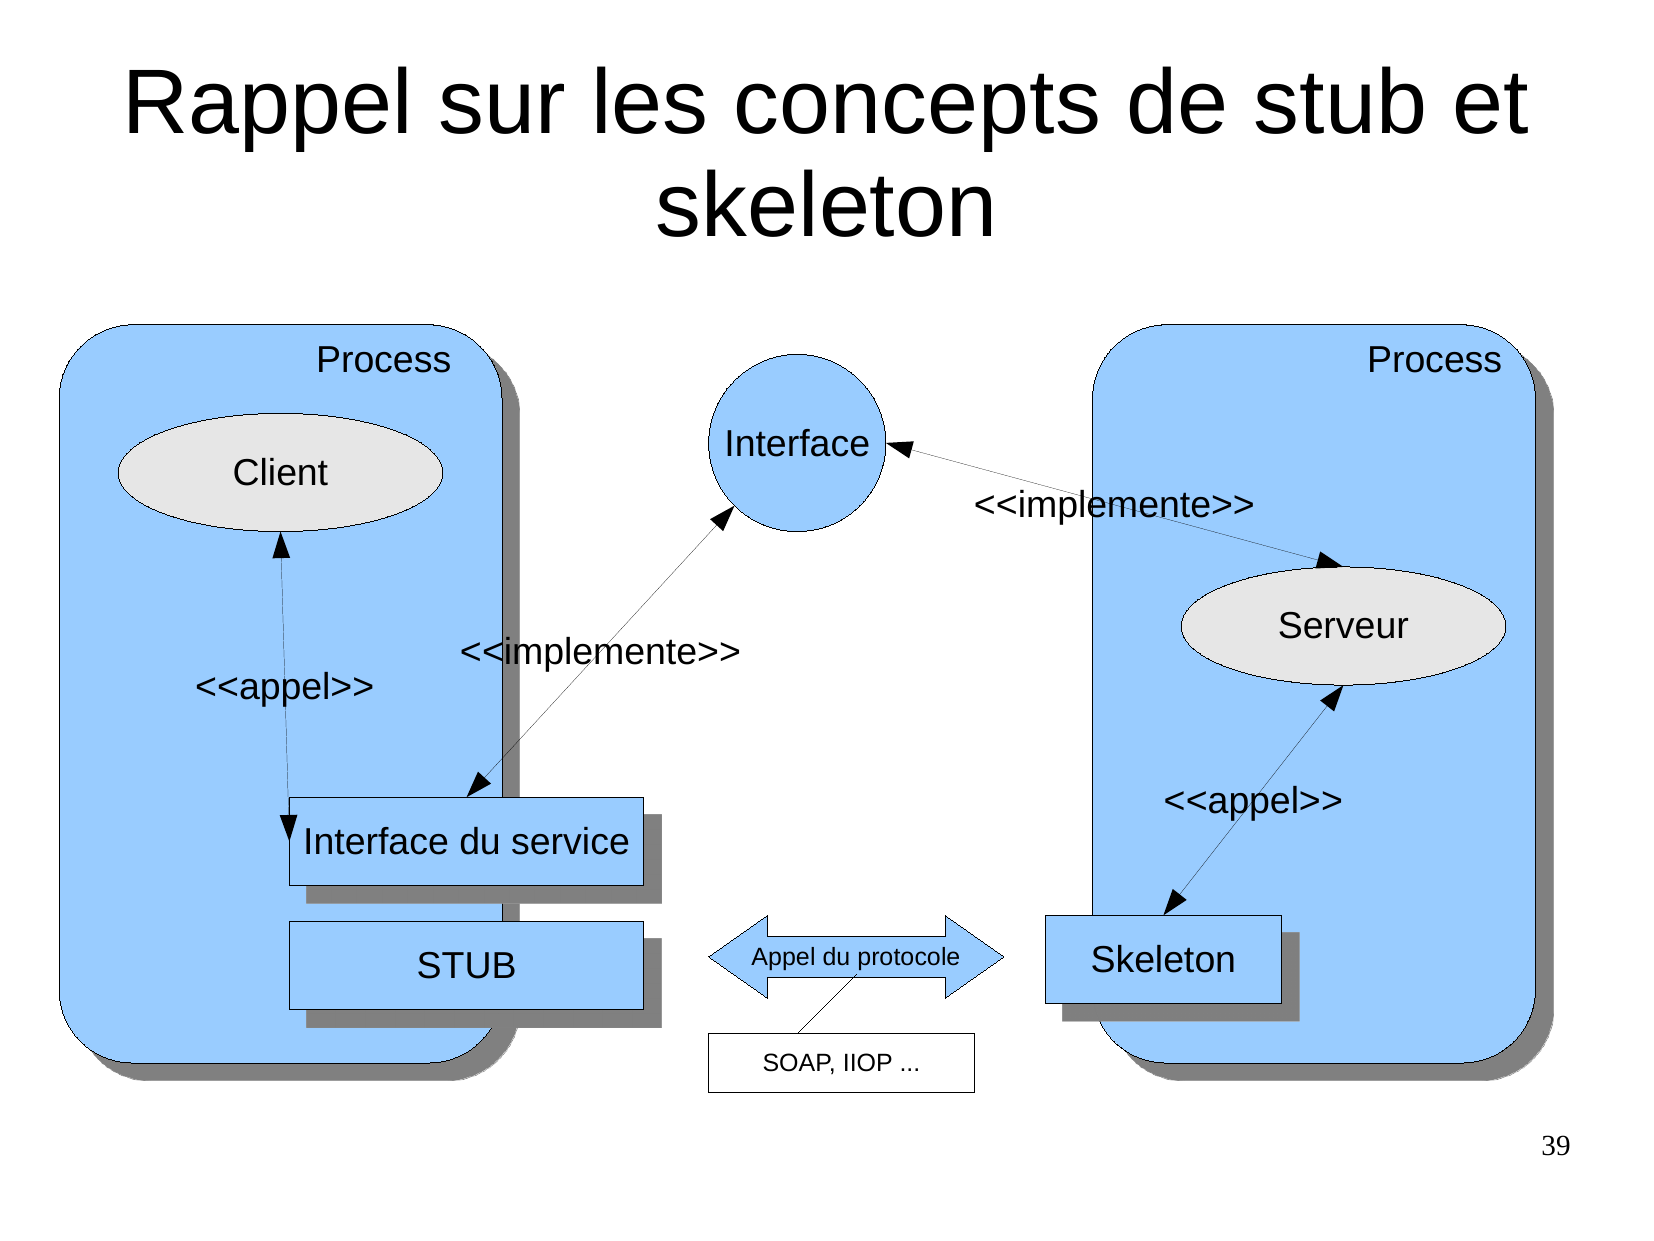

# Rappel sur les concepts de stub et skeleton
Process
Process
Interface
Client
Serveur
Interface du service
Appel du protocole
Skeleton
STUB
SOAP, IIOP ...
39